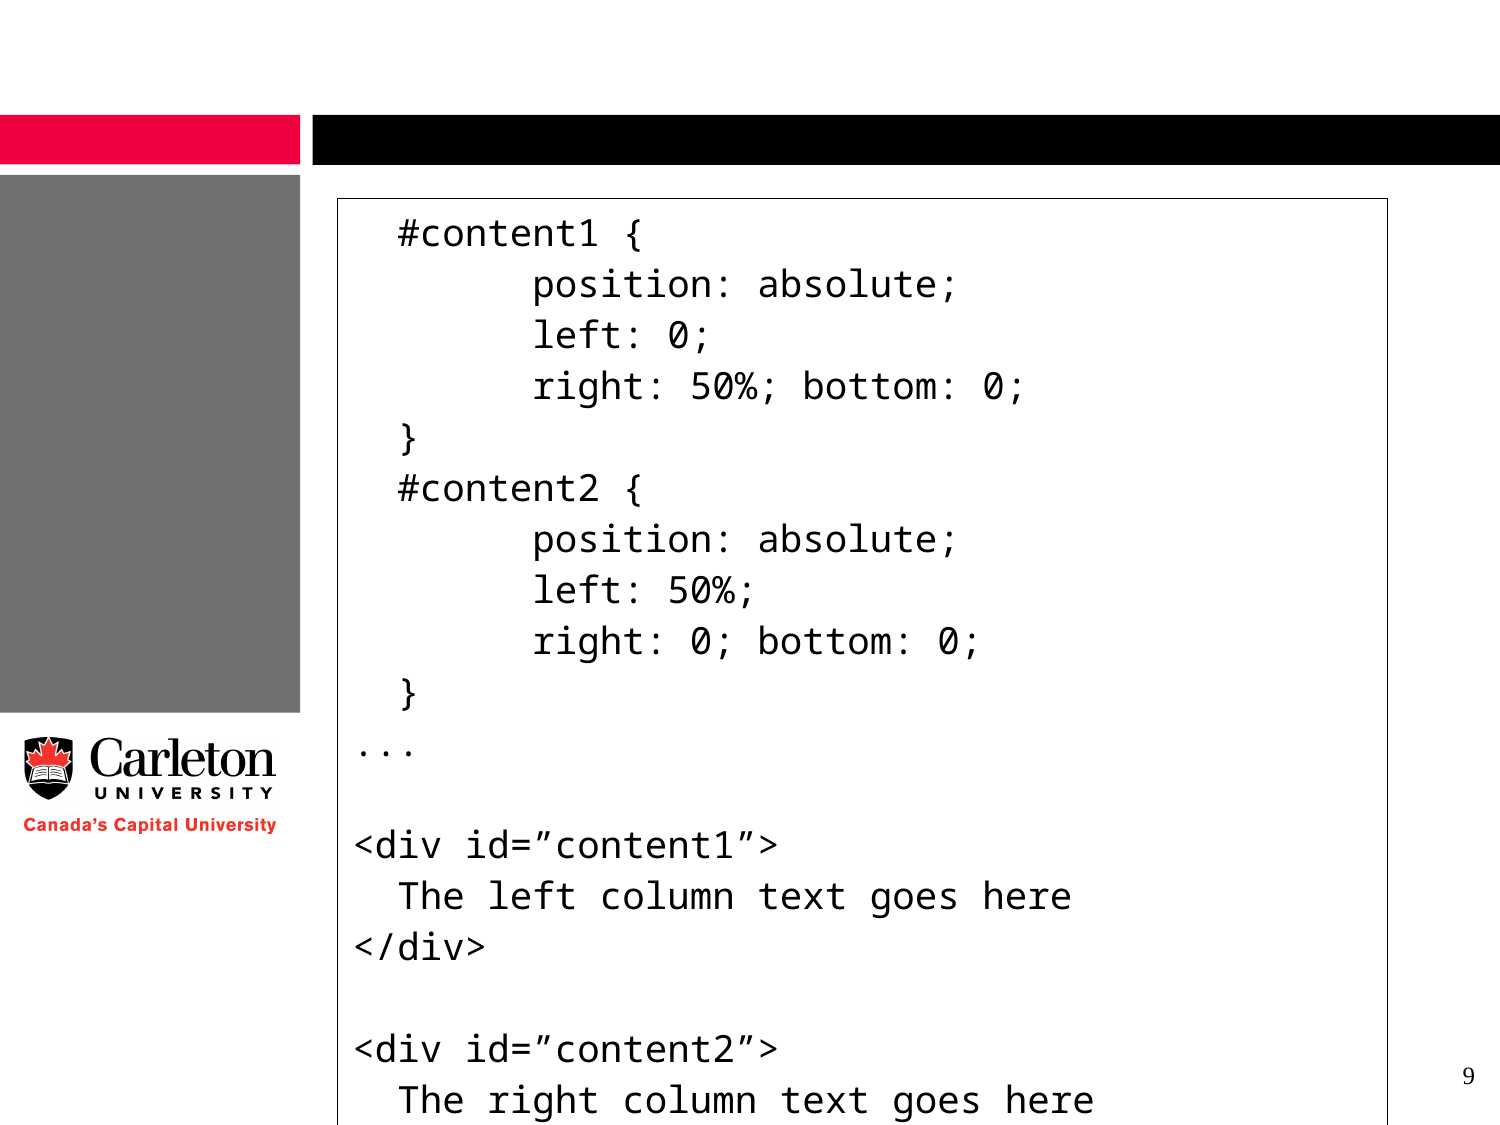

#content1 {
 position: absolute;
 left: 0;
 right: 50%; bottom: 0;
 }
 #content2 {
 position: absolute;
 left: 50%;
 right: 0; bottom: 0;
 }
...
<div id=”content1”>
 The left column text goes here
</div>
<div id=”content2”>
 The right column text goes here
</div>
9